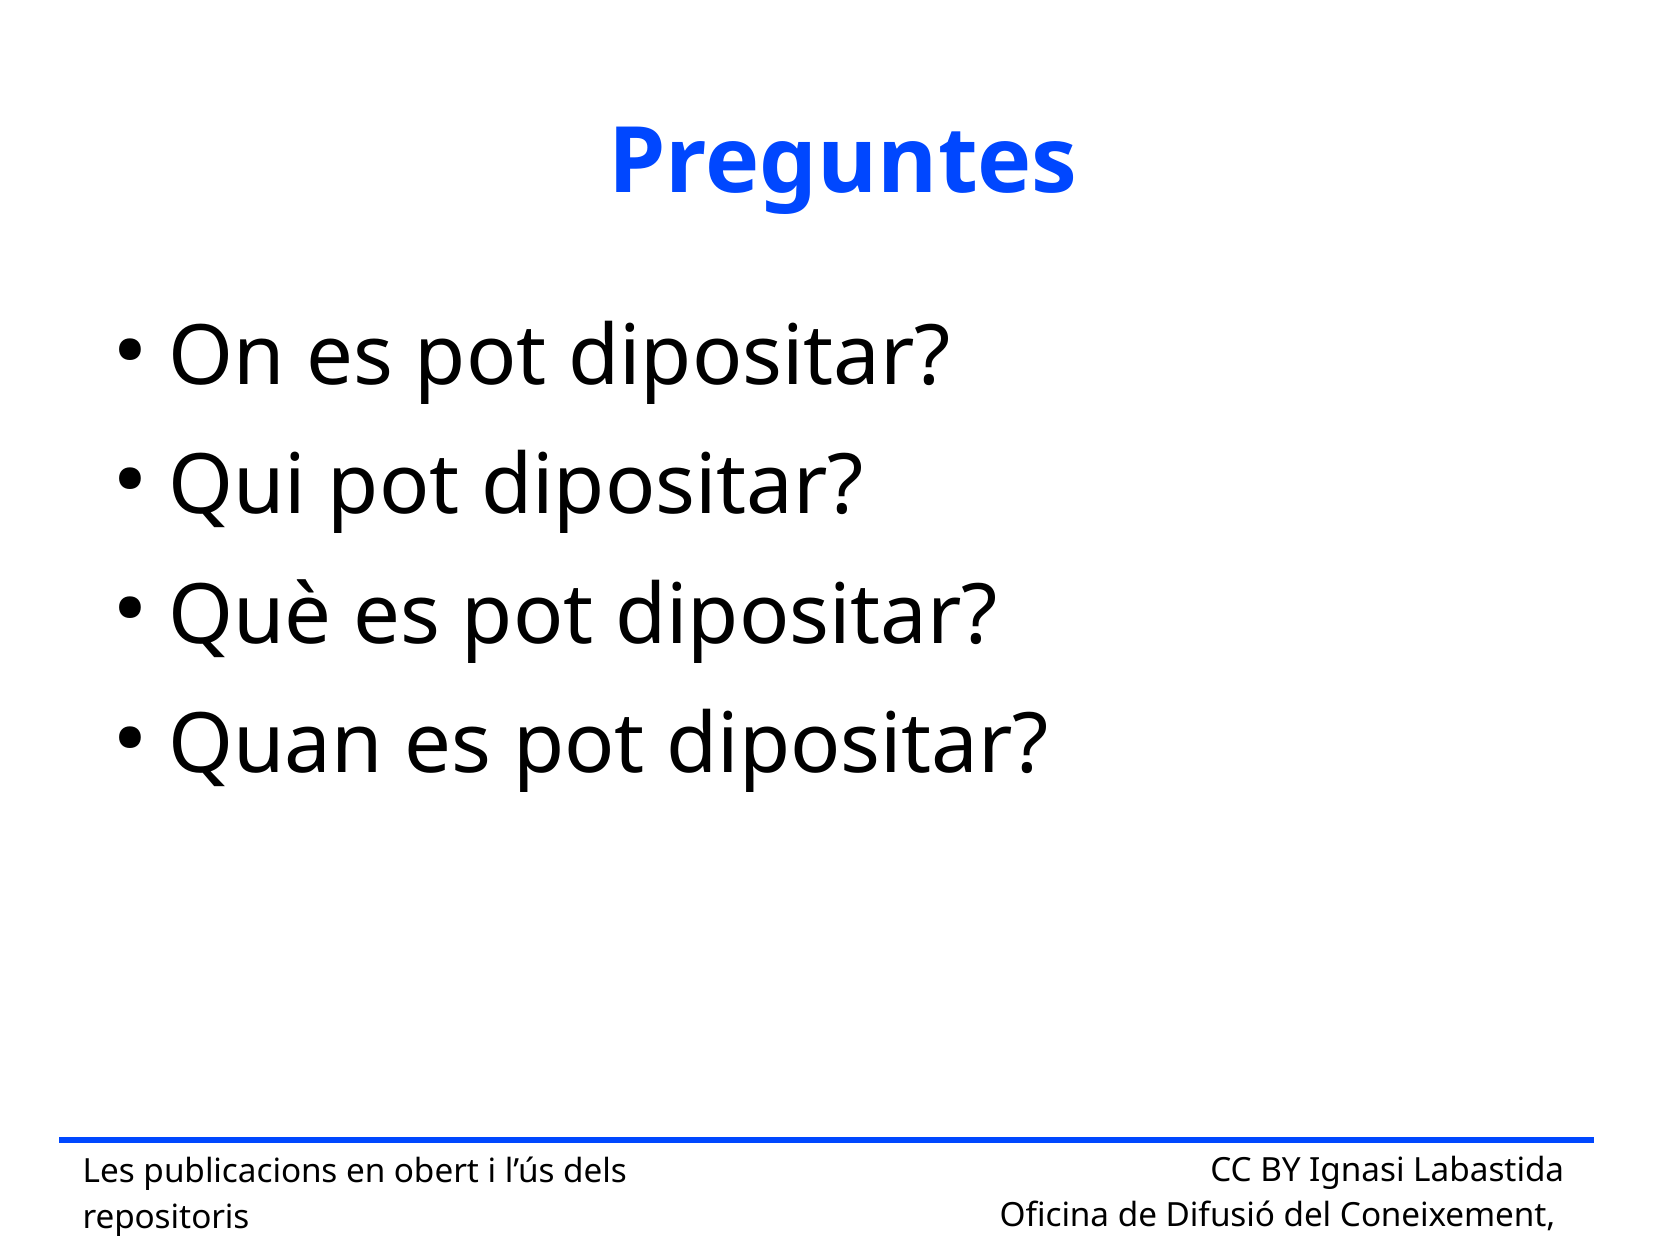

# Preguntes
On es pot dipositar?
Qui pot dipositar?
Què es pot dipositar?
Quan es pot dipositar?